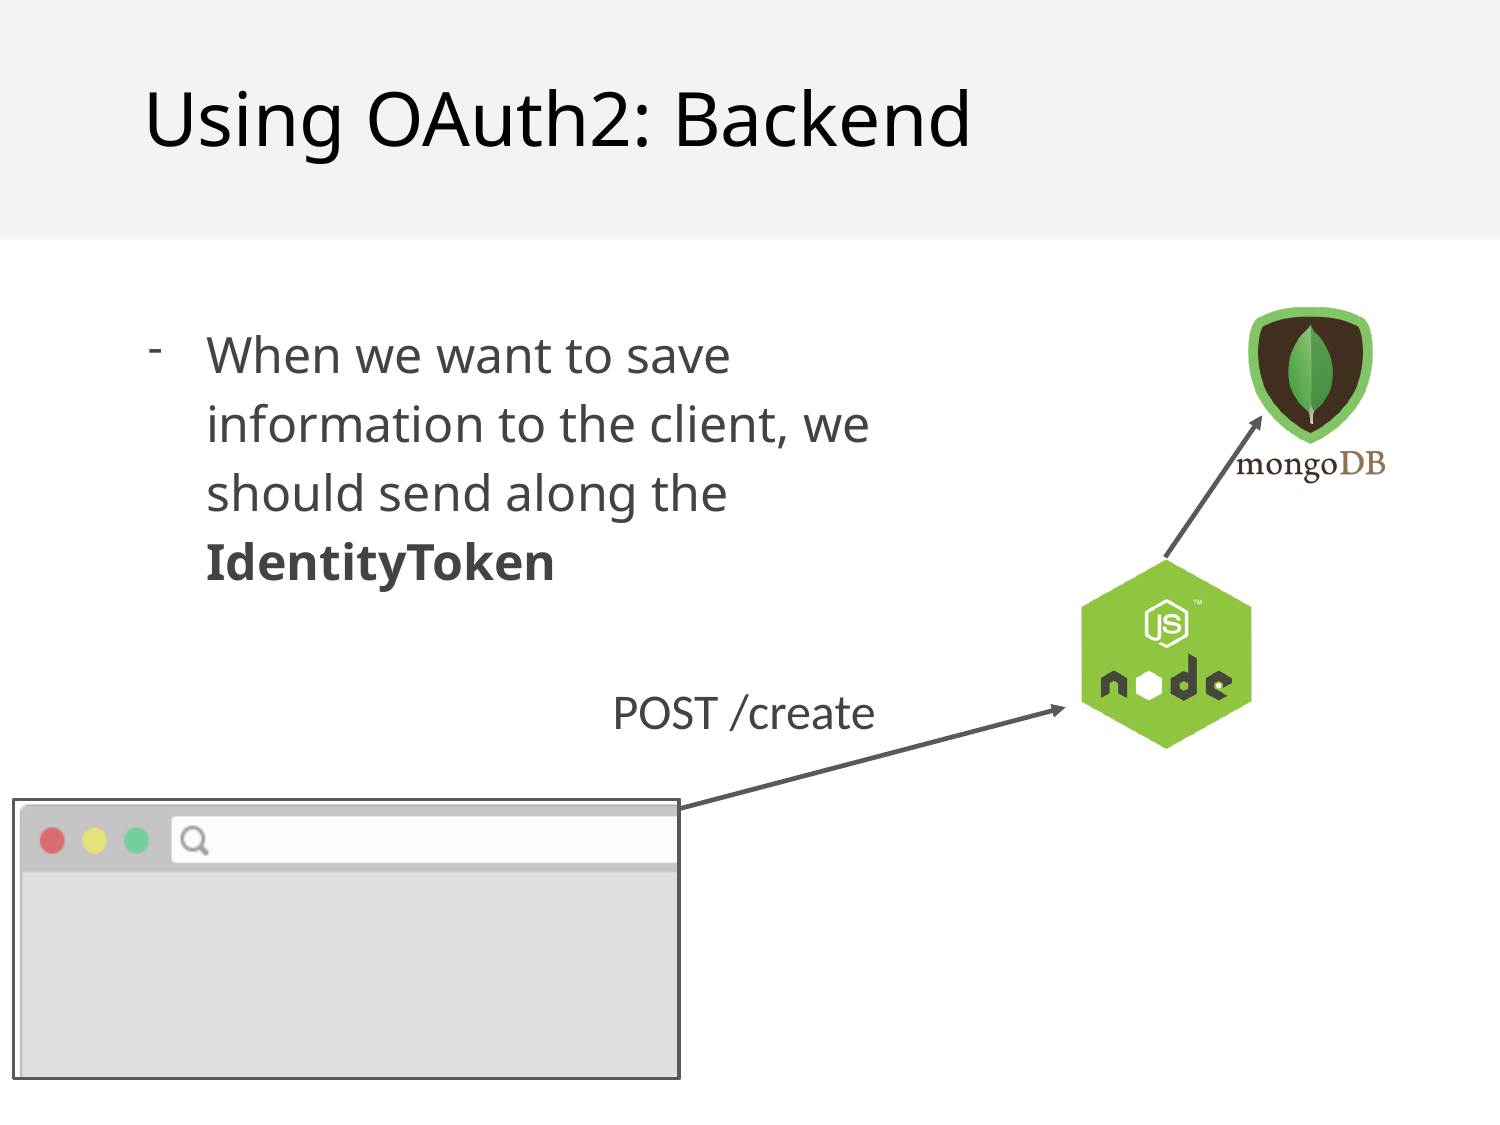

# Using OAuth2: Backend
When we want to save information to the client, we should send along the IdentityToken
POST /create